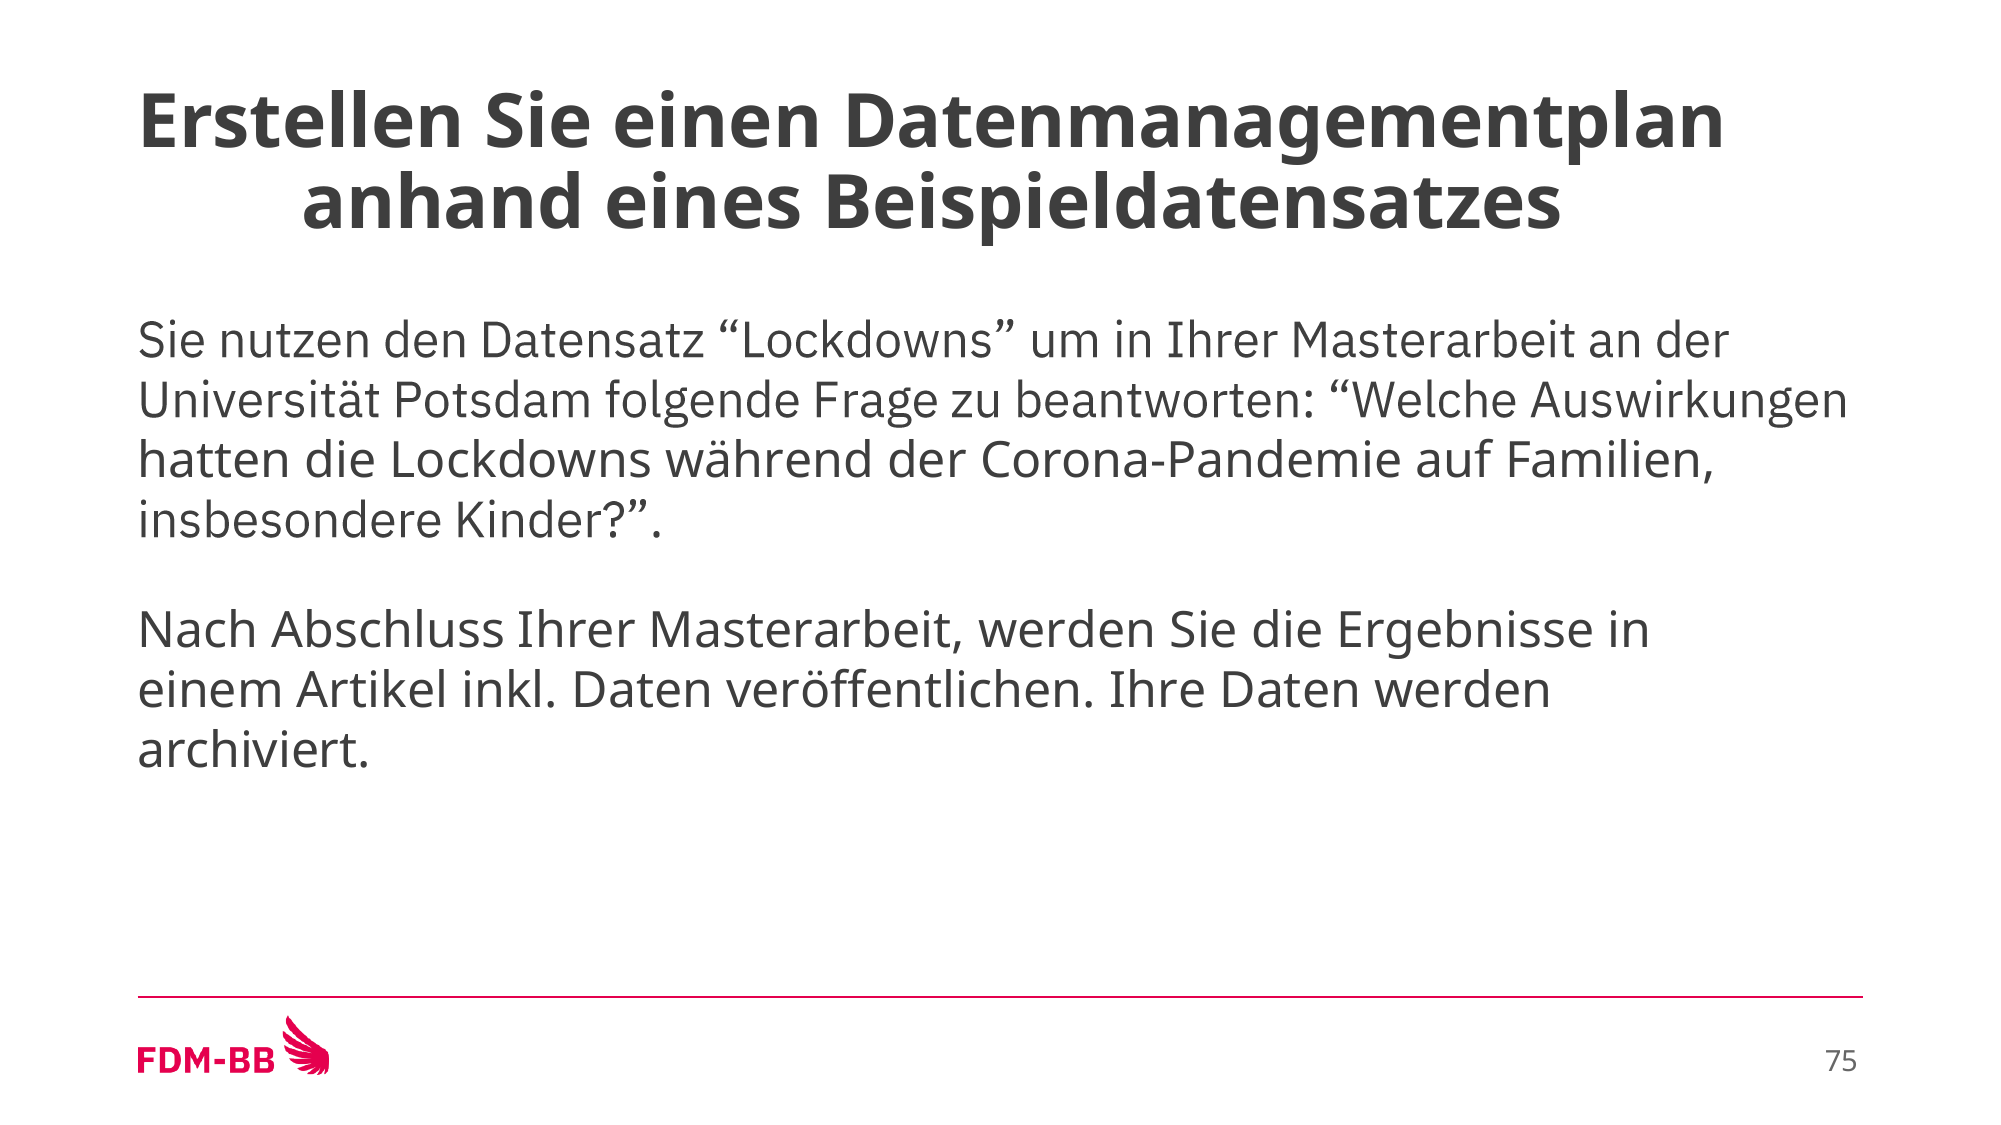

# Erstellen Sie einen Datenmanagementplan anhand eines Beispieldatensatzes
hatten die Lockdowns während der Corona-Pandemie auf Familien,
Nach Abschluss Ihrer Masterarbeit, werden Sie die Ergebnisse in einem Artikel inkl. Daten veröffentlichen. Ihre Daten werden archiviert.
75